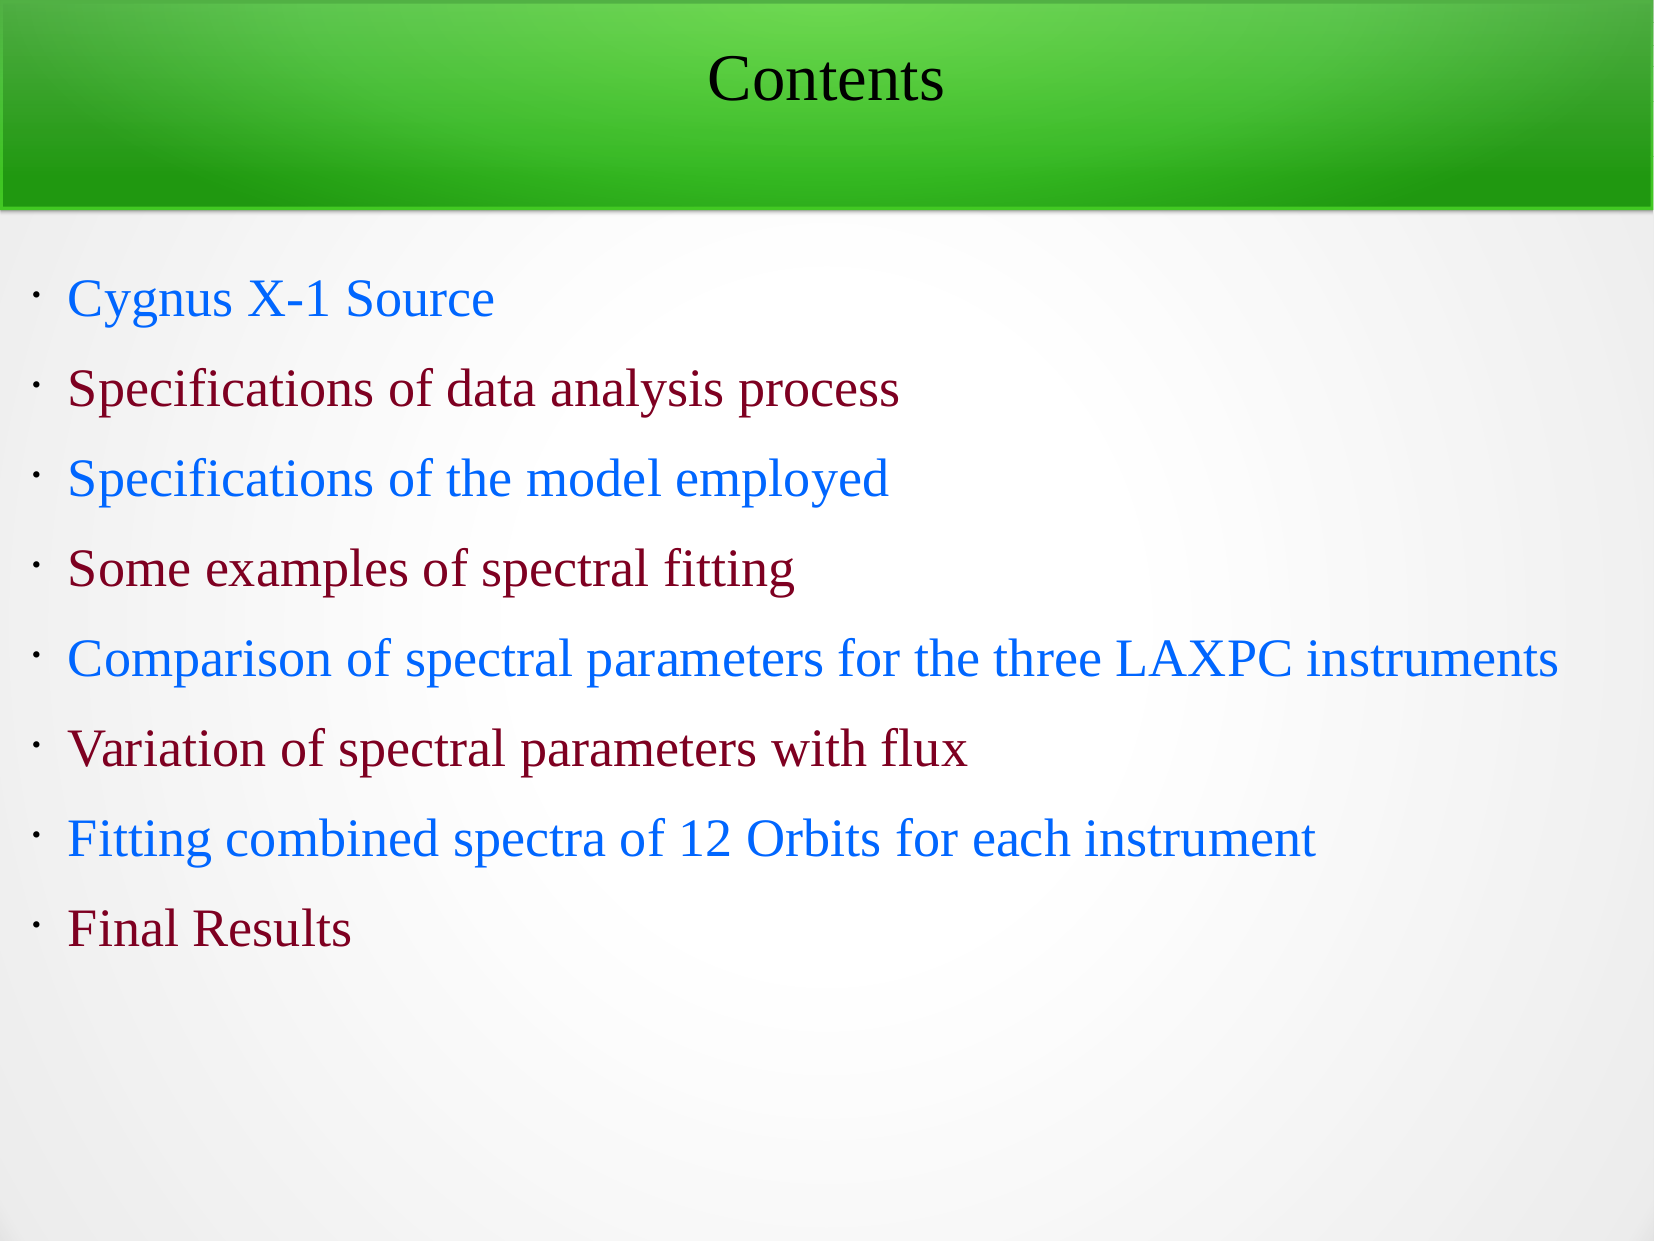

# Contents
Cygnus X-1 Source
Specifications of data analysis process
Specifications of the model employed
Some examples of spectral fitting
Comparison of spectral parameters for the three LAXPC instruments
Variation of spectral parameters with flux
Fitting combined spectra of 12 Orbits for each instrument
Final Results